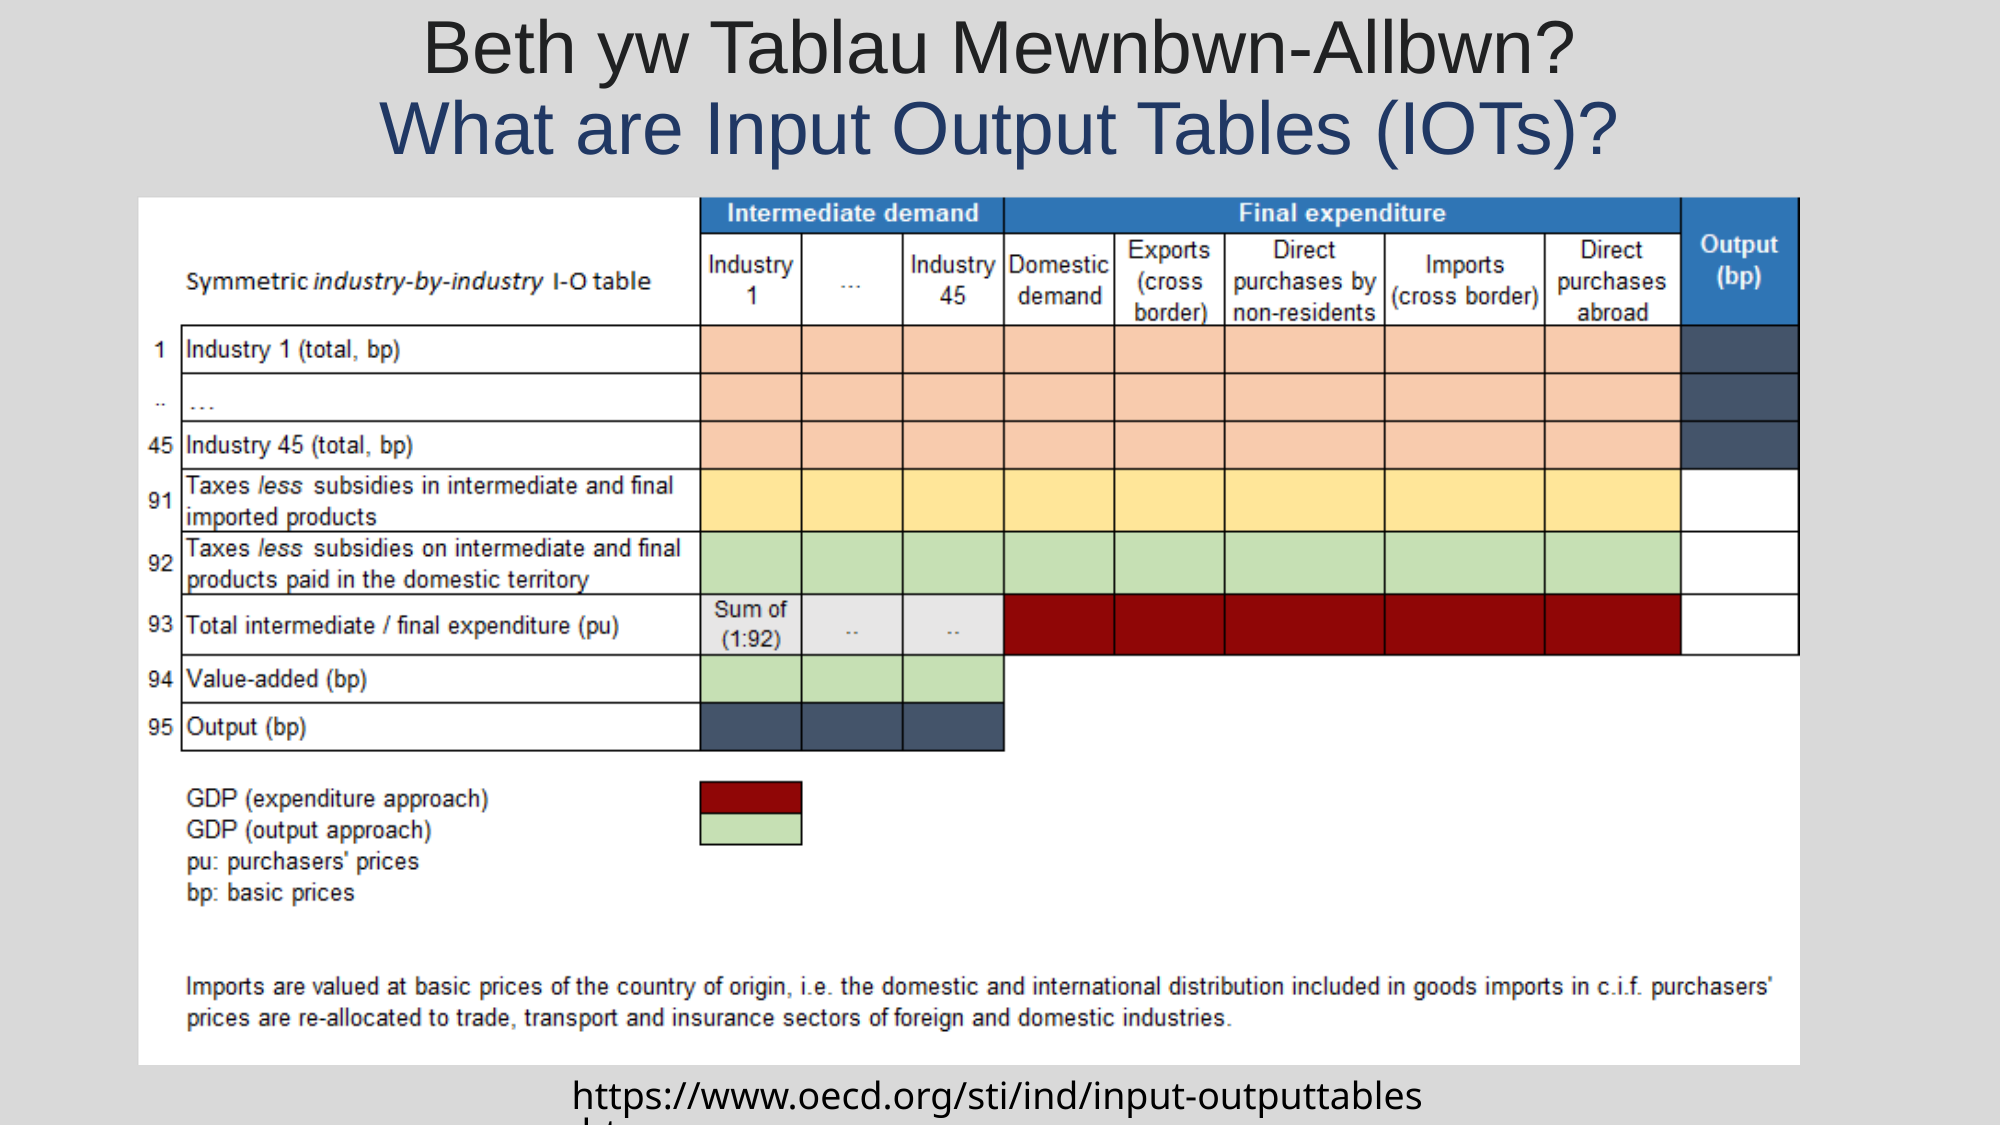

# Beth yw Tablau Mewnbwn-Allbwn? What are Input Output Tables (IOTs)?
https://www.oecd.org/sti/ind/input-outputtables.htm